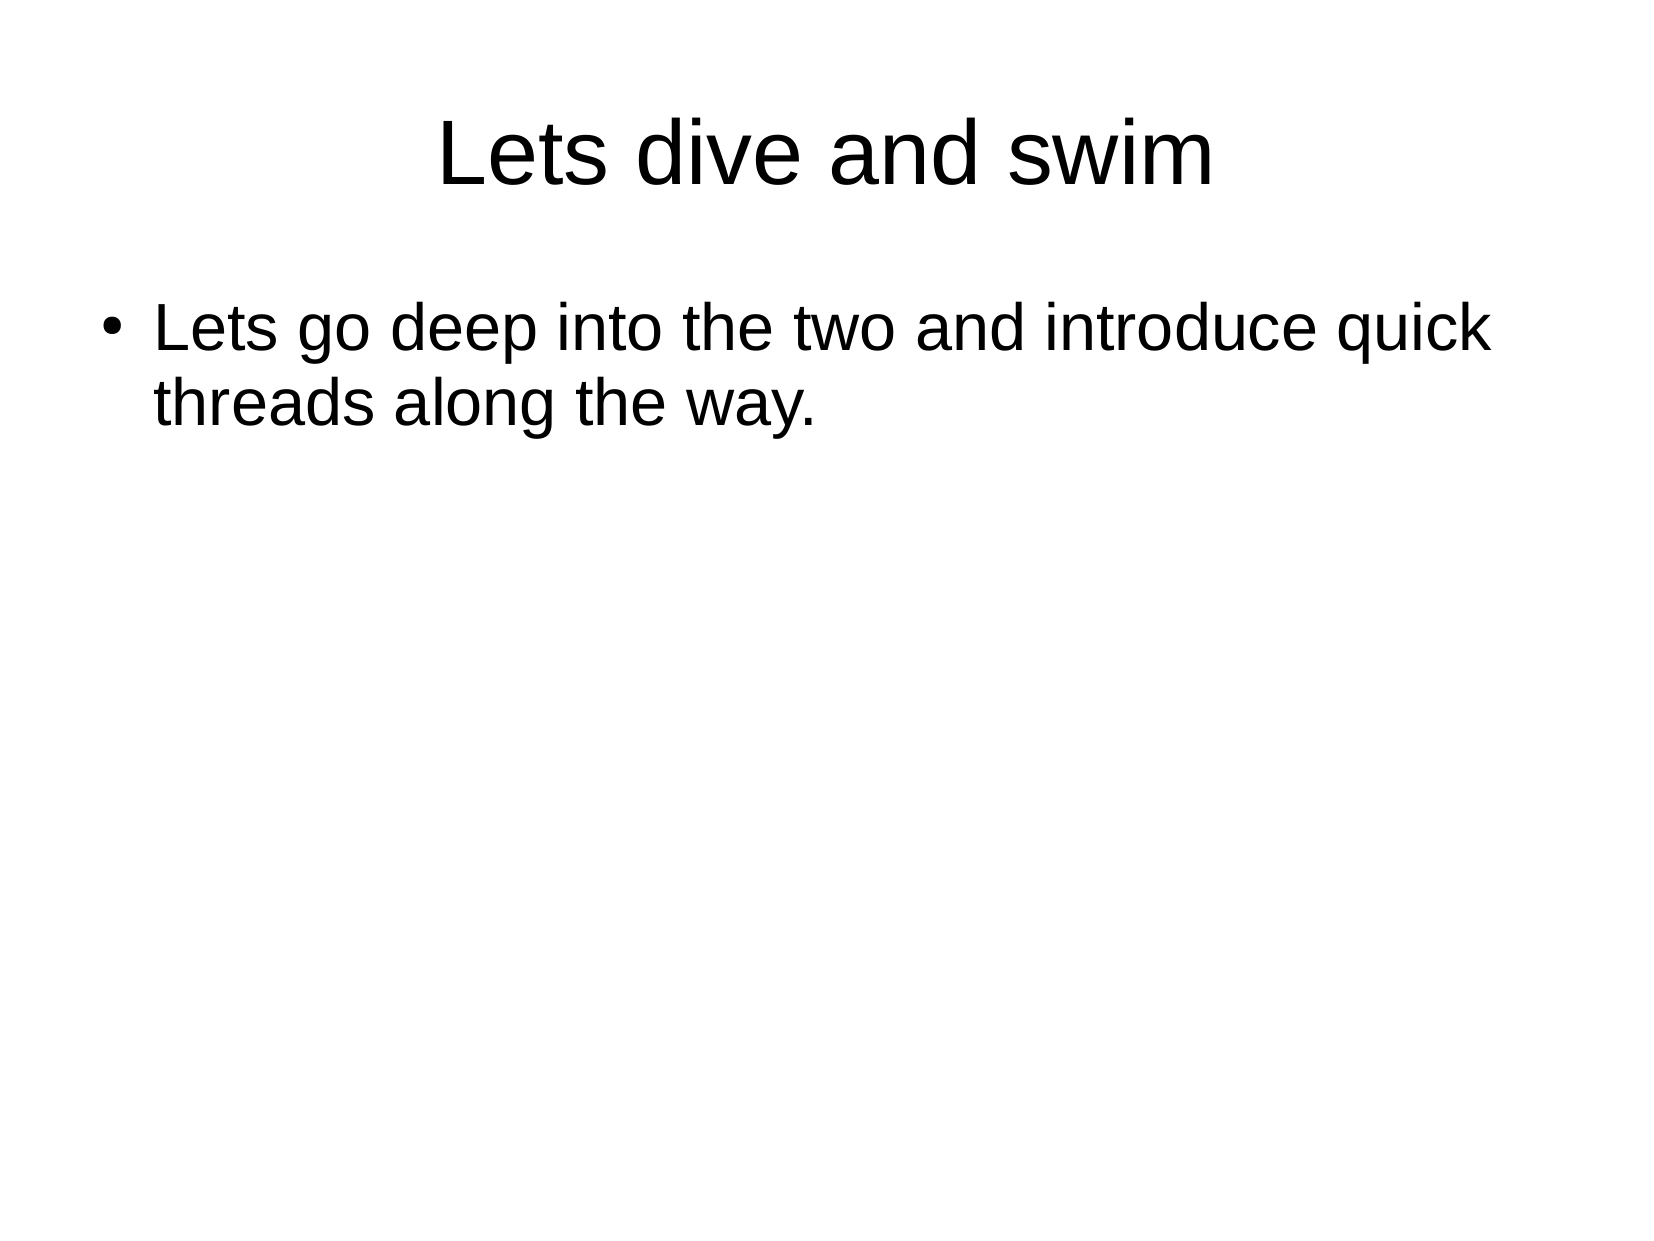

# Lets dive and swim
Lets go deep into the two and introduce quick threads along the way.